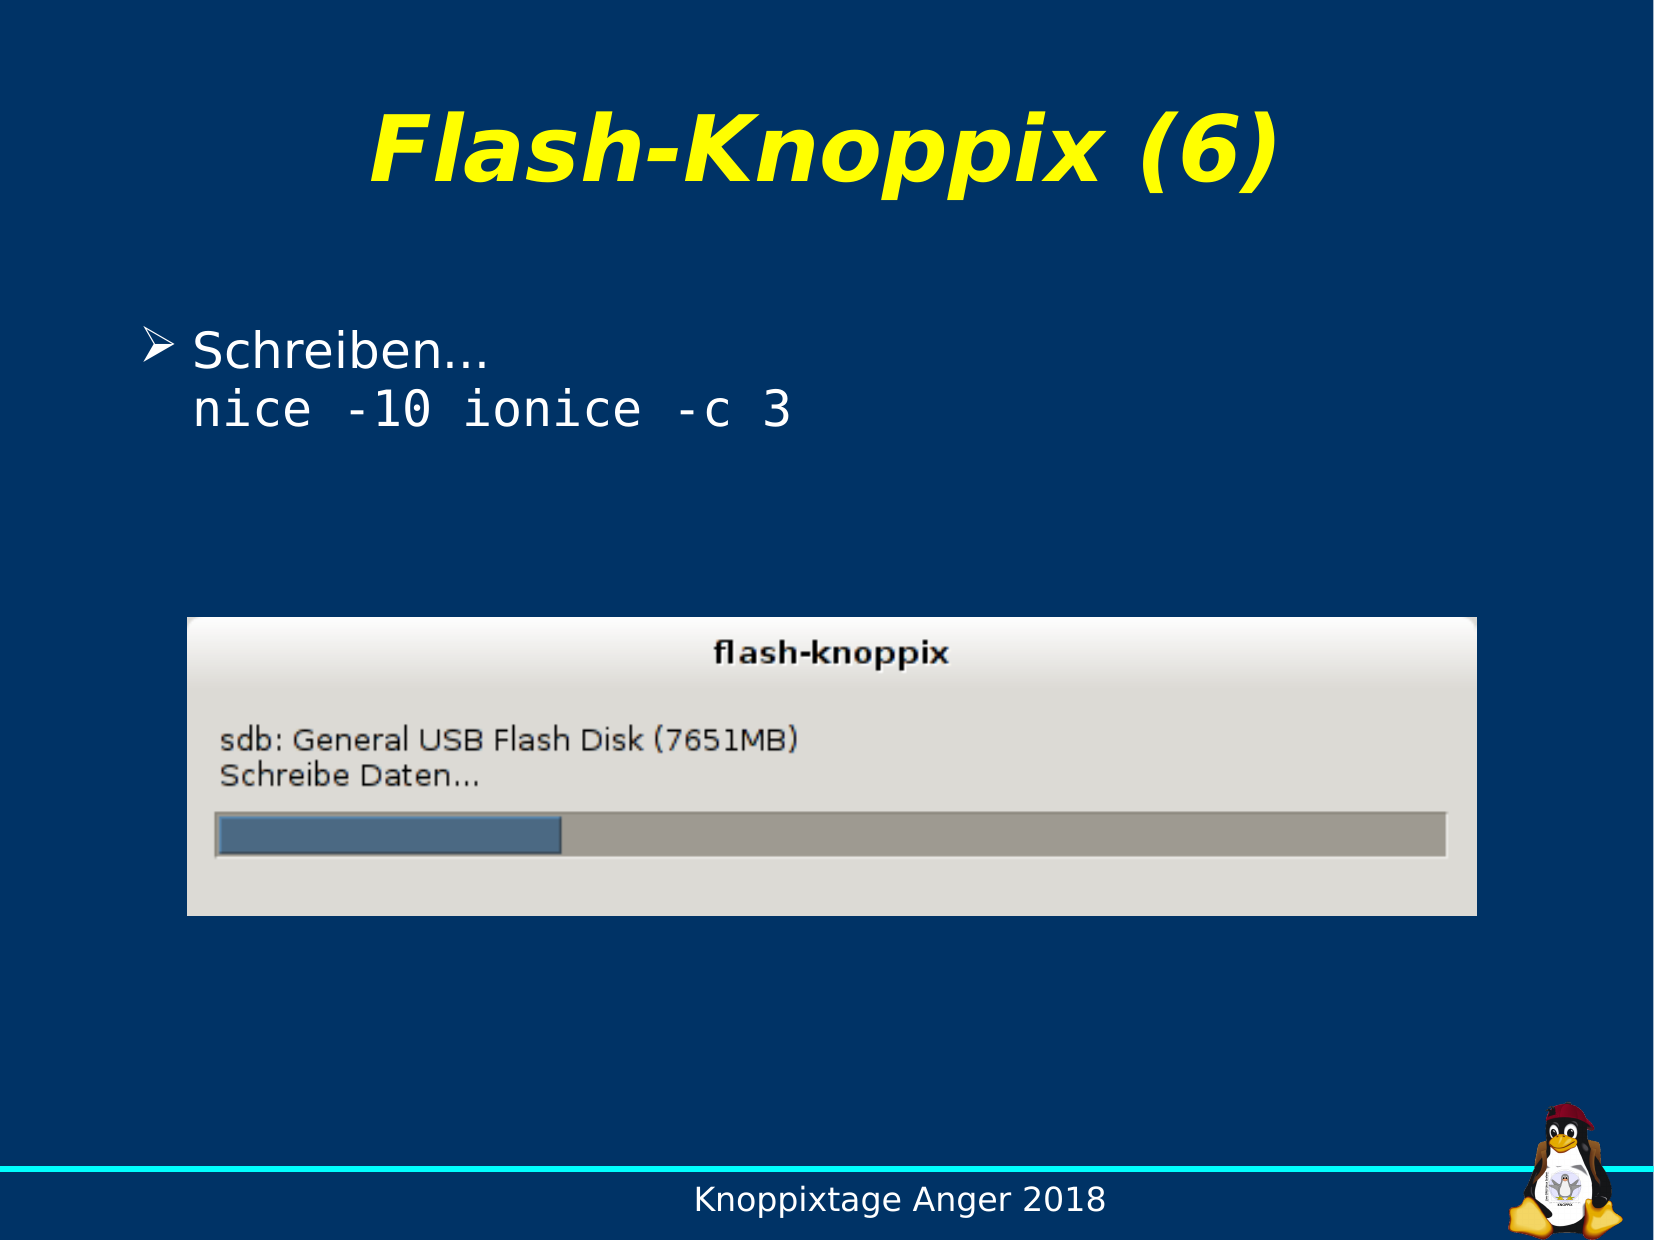

# Flash-Knoppix (6)
Schreiben...
nice -10 ionice -c 3